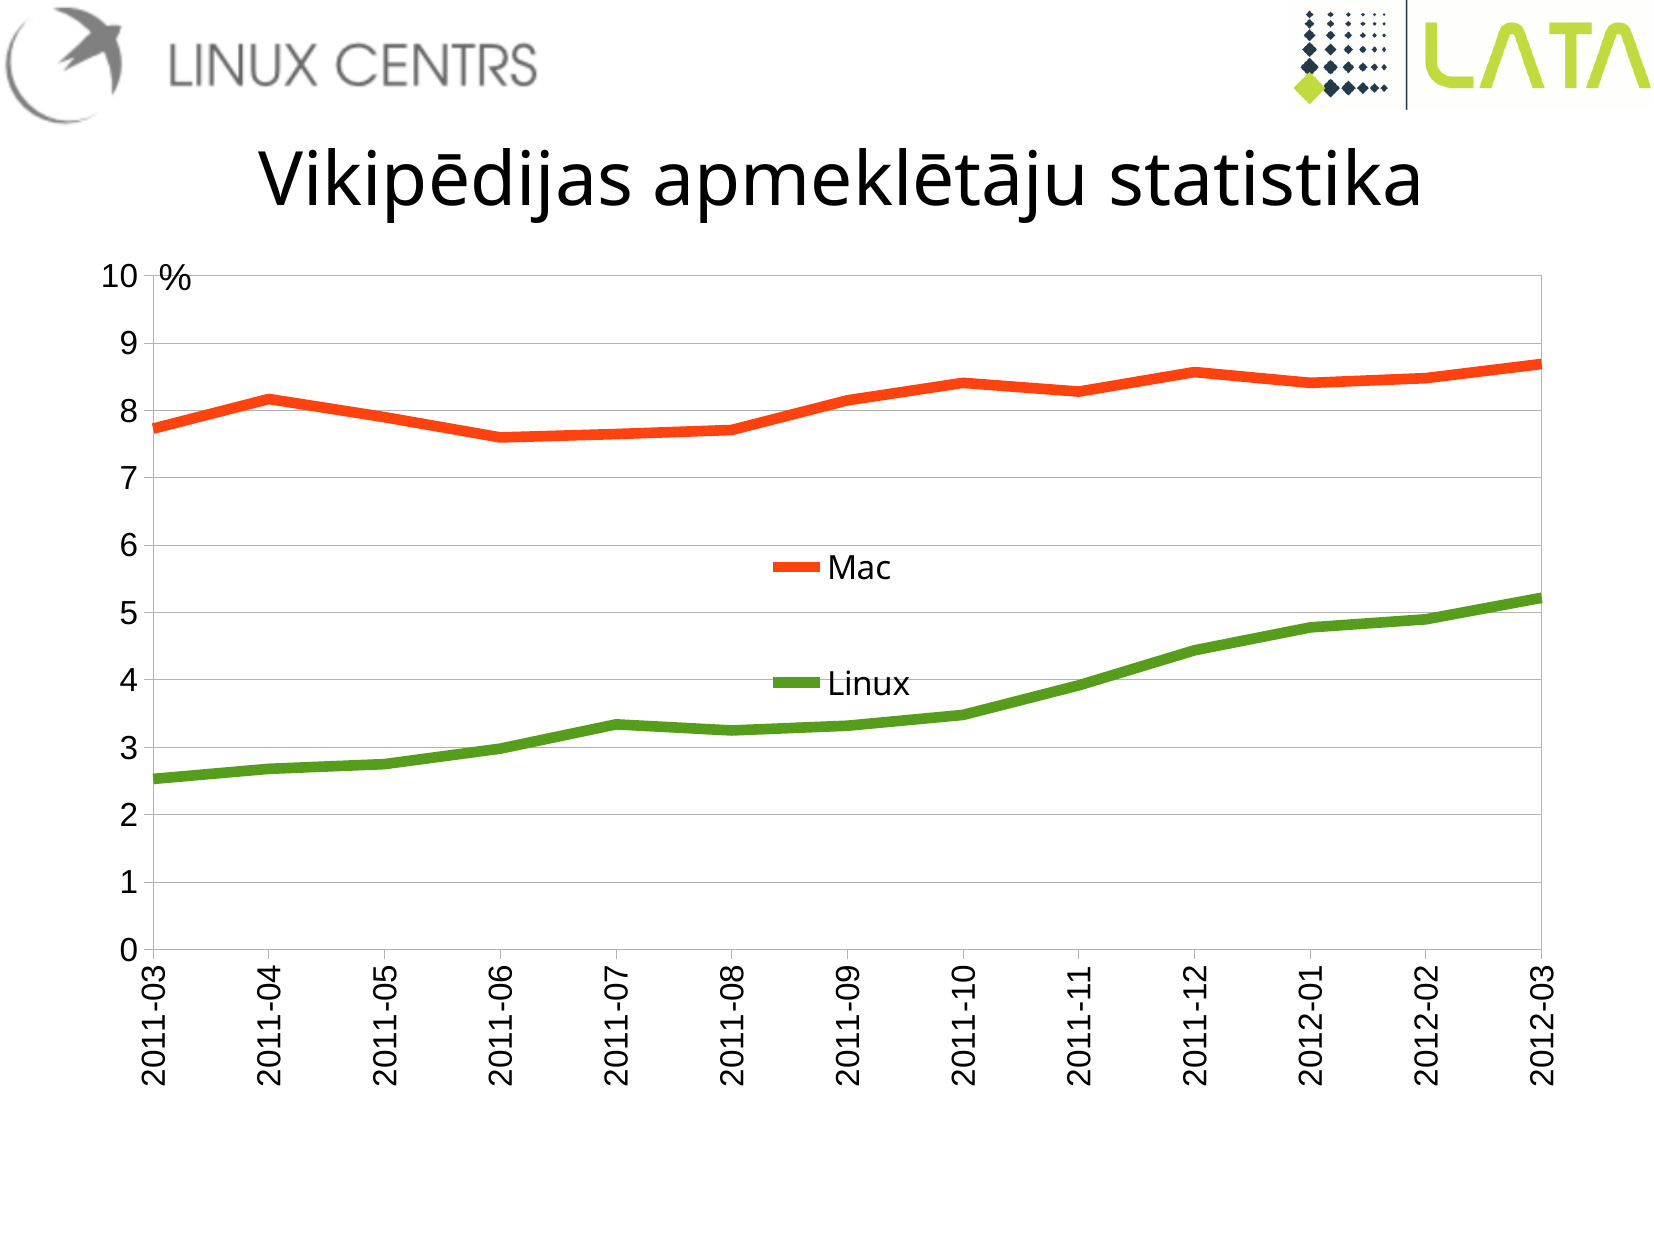

# Vikipēdijas apmeklētāju statistika
### Chart
| Category | Mac | Linux |
|---|---|---|
| 2011-03 | 7.73 | 2.53 |
| 2011-04 | 8.17 | 2.68 |
| 2011-05 | 7.9 | 2.75 |
| 2011-06 | 7.6 | 2.98 |
| 2011-07 | 7.65 | 3.34 |
| 2011-08 | 7.71 | 3.25 |
| 2011-09 | 8.15 | 3.32 |
| 2011-10 | 8.41 | 3.48 |
| 2011-11 | 8.28 | 3.92 |
| 2011-12 | 8.57 | 4.44 |
| 2012-01 | 8.41 | 4.78 |
| 2012-02 | 8.48 | 4.9 |
| 2012-03 | 8.69 | 5.22 |%